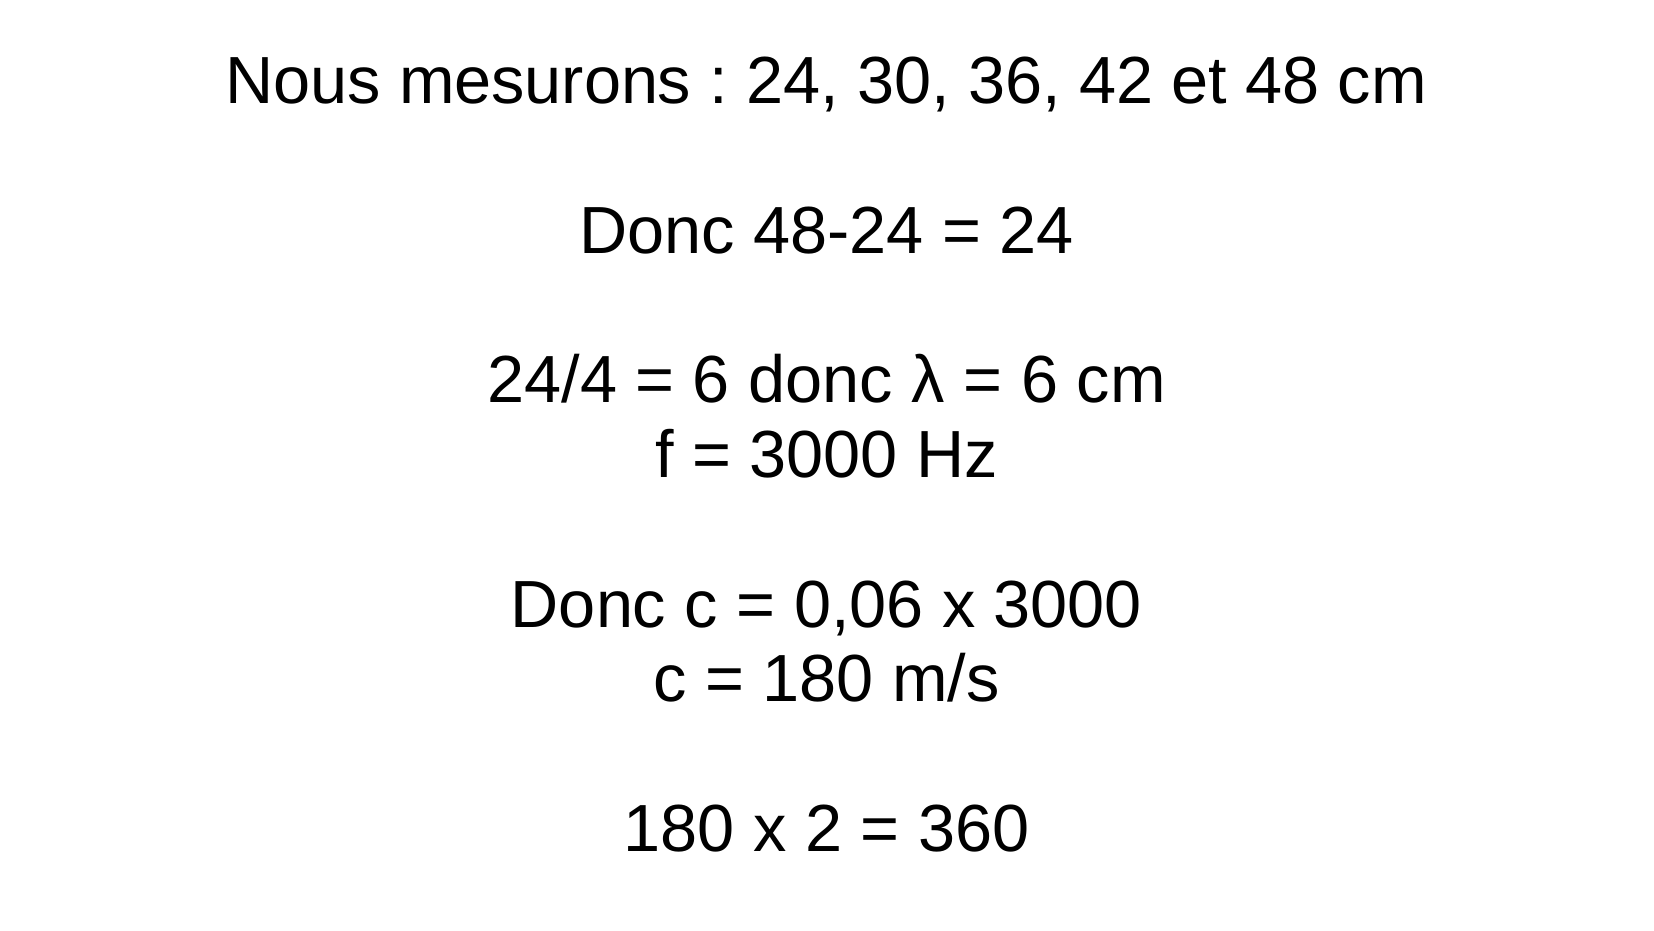

# Nous mesurons : 24, 30, 36, 42 et 48 cm
Donc 48-24 = 24
24/4 = 6 donc λ = 6 cm
f = 3000 Hz
Donc c = 0,06 x 3000
c = 180 m/s
180 x 2 = 360